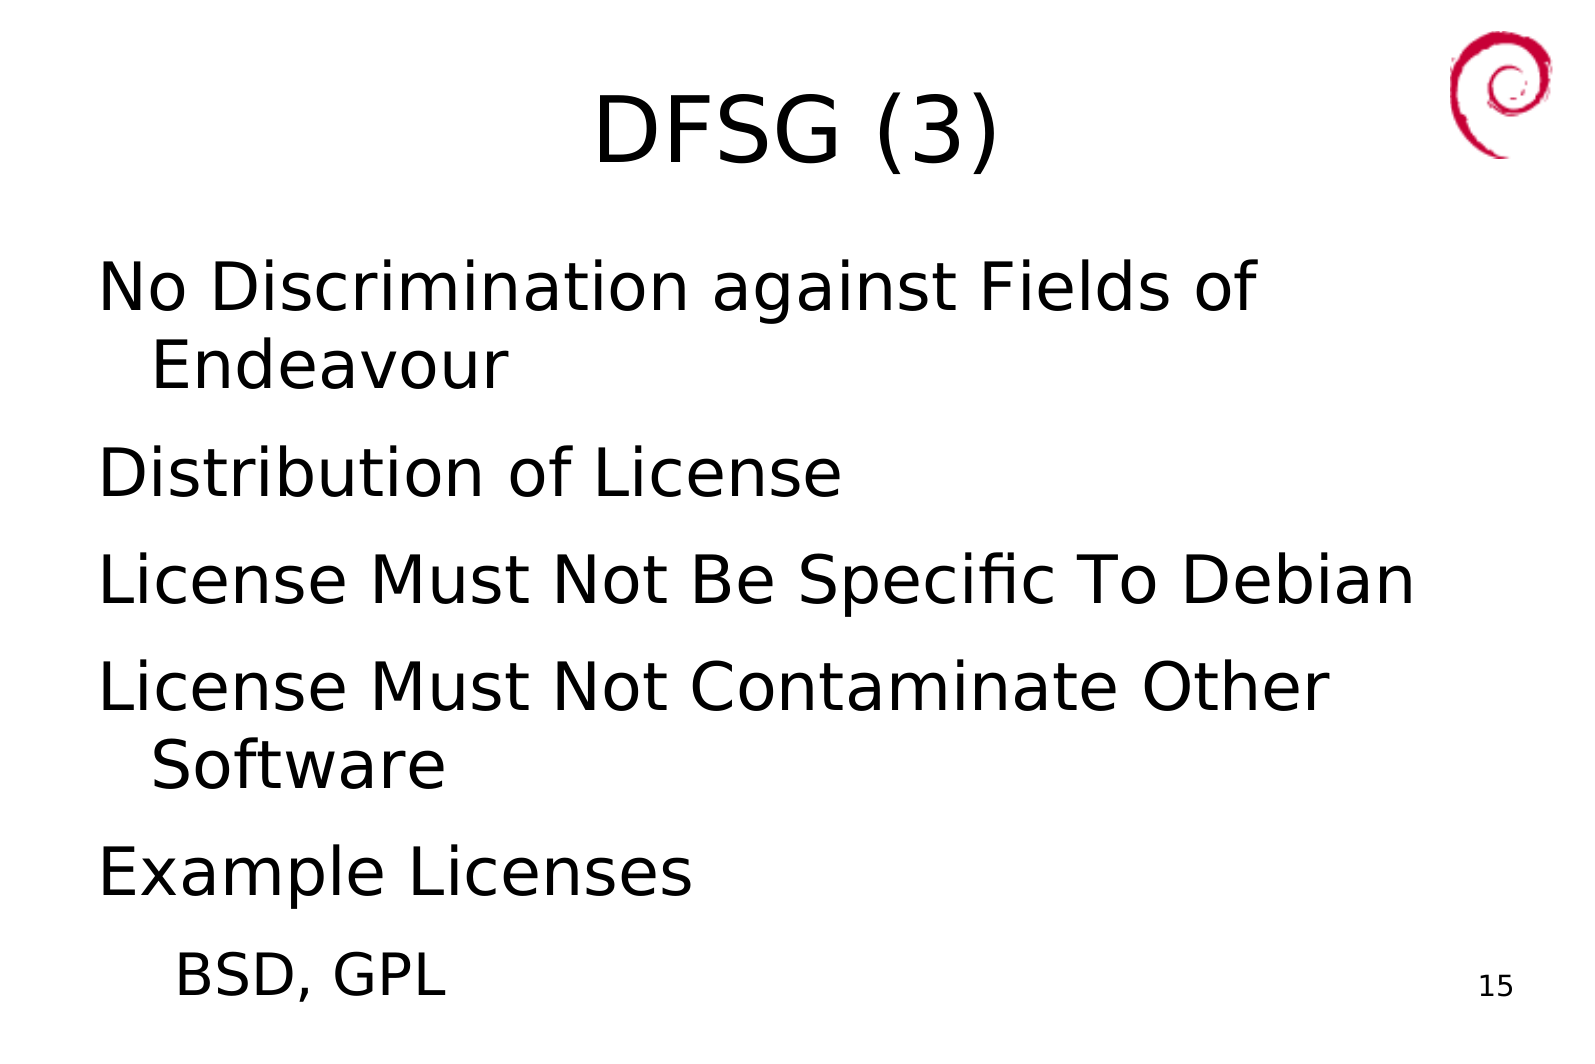

# DFSG (3)
No Discrimination against Fields of Endeavour
Distribution of License
License Must Not Be Specific To Debian
License Must Not Contaminate Other Software
Example Licenses
BSD, GPL
15